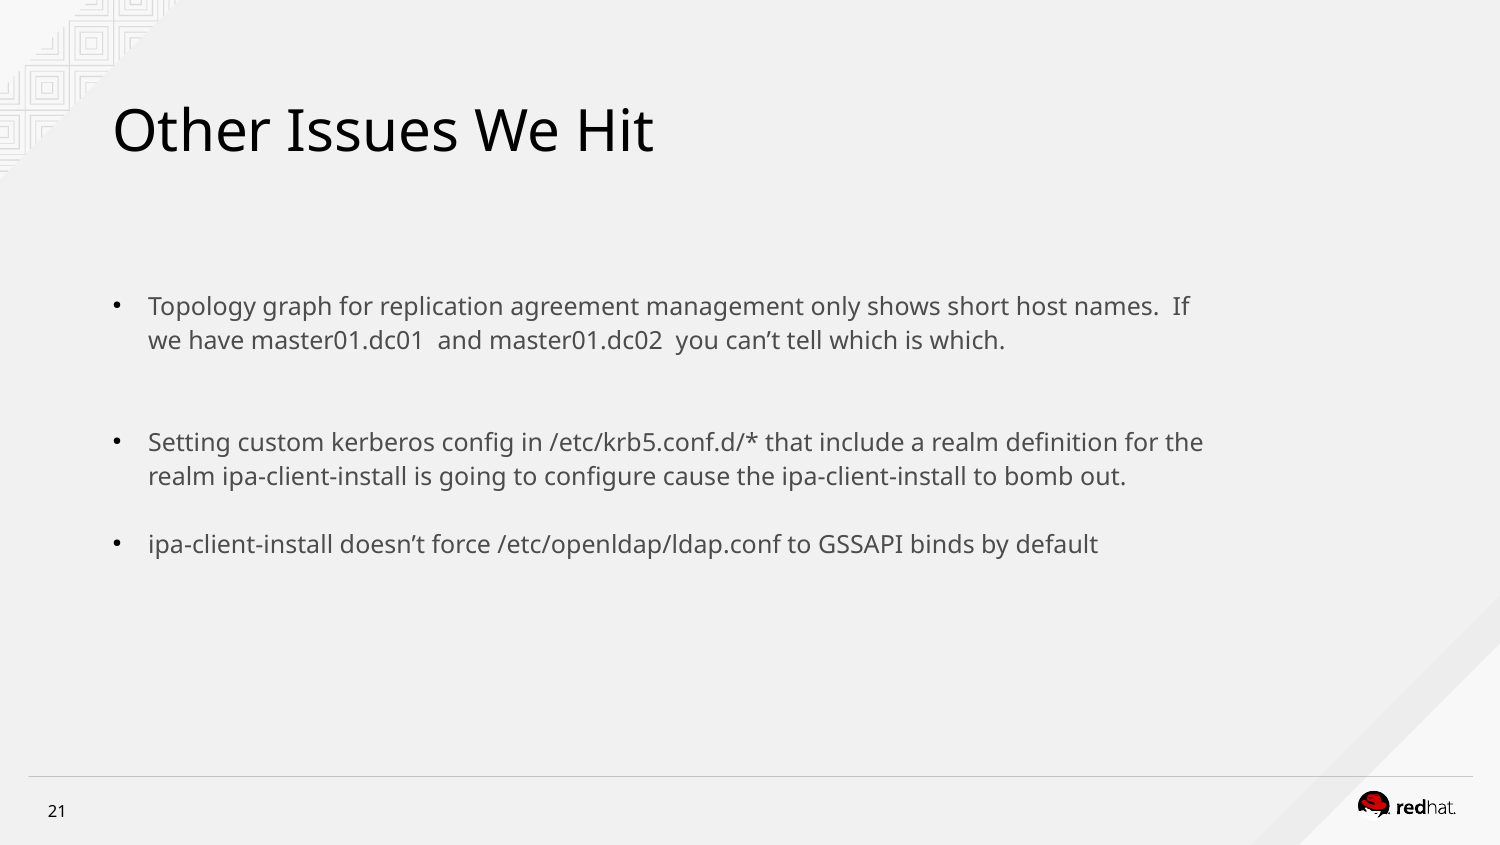

# Other Issues We Hit
Topology graph for replication agreement management only shows short host names. If we have master01.dc01 and master01.dc02 you can’t tell which is which.
Setting custom kerberos config in /etc/krb5.conf.d/* that include a realm definition for the realm ipa-client-install is going to configure cause the ipa-client-install to bomb out.
ipa-client-install doesn’t force /etc/openldap/ldap.conf to GSSAPI binds by default
21